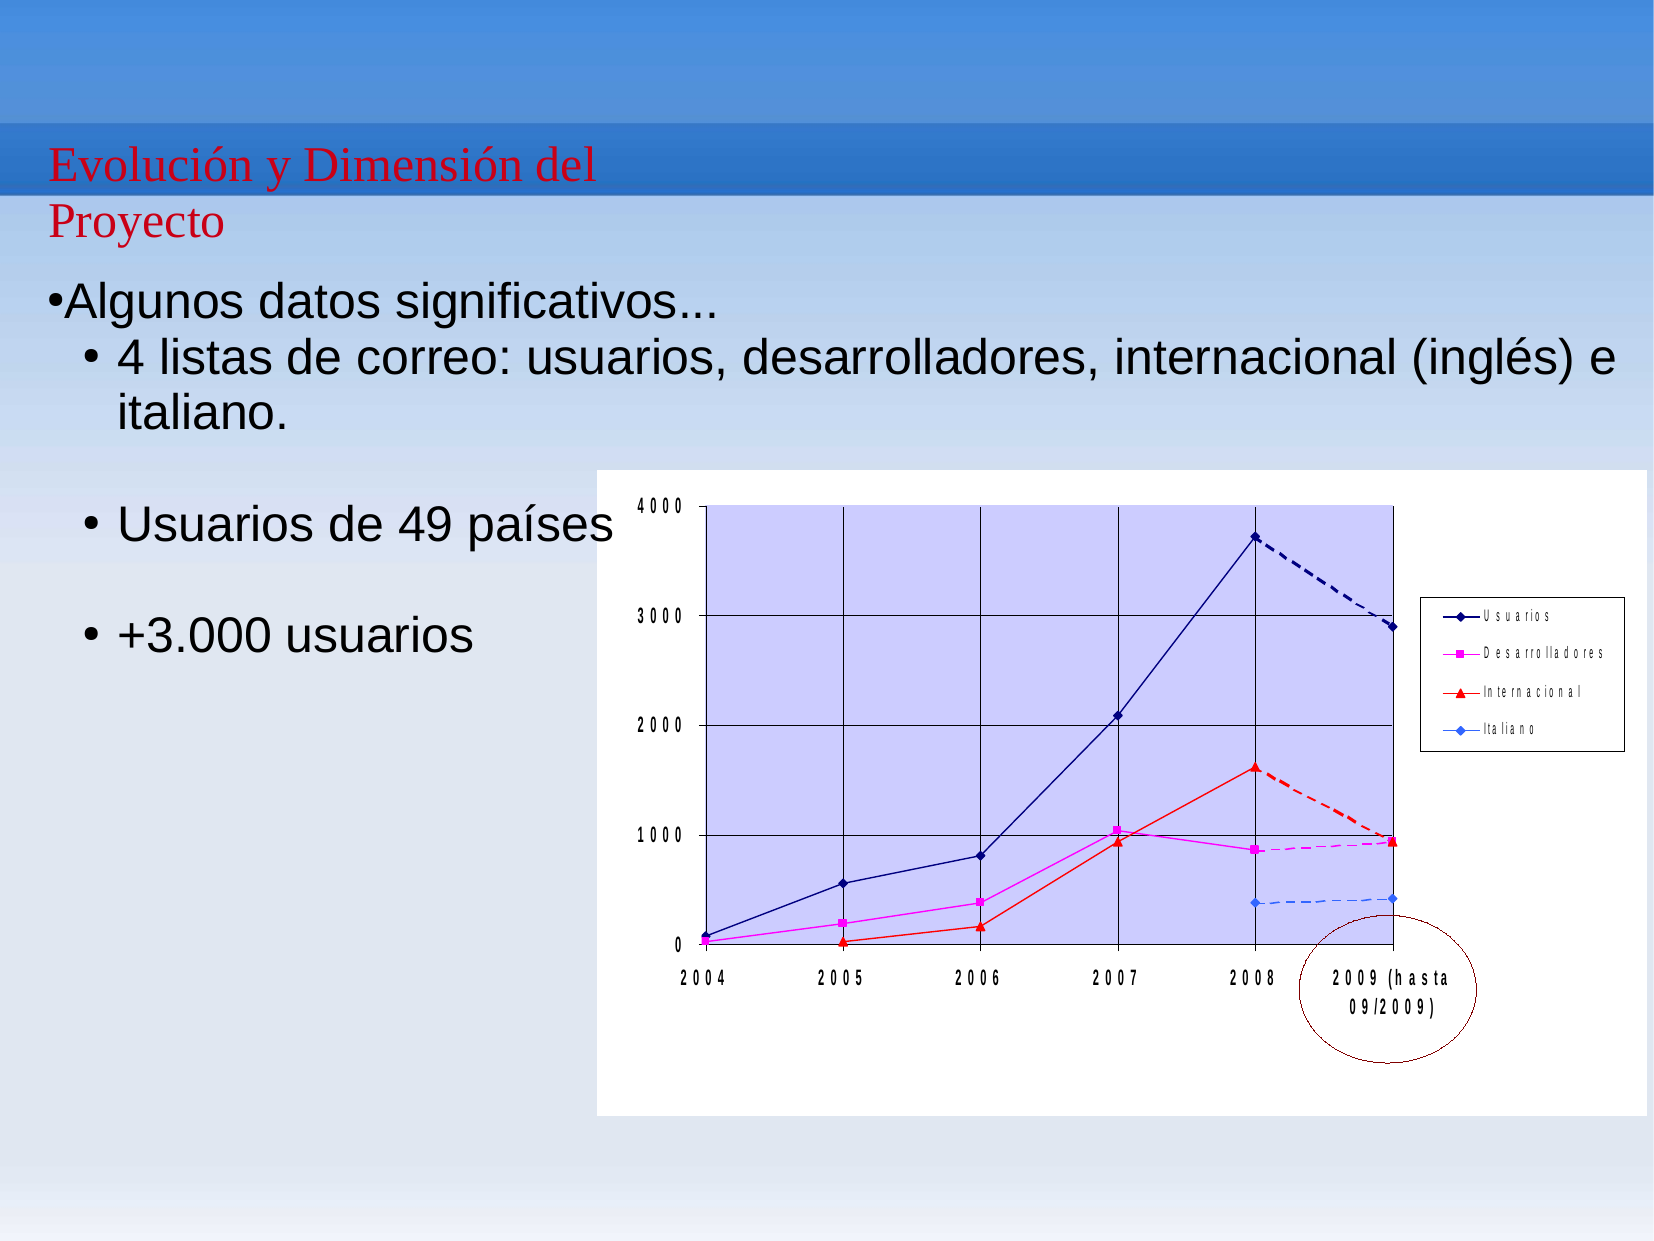

Evolución y Dimensión del Proyecto
Algunos datos significativos...
4 listas de correo: usuarios, desarrolladores, internacional (inglés) e italiano.
Usuarios de 49 países
+3.000 usuarios